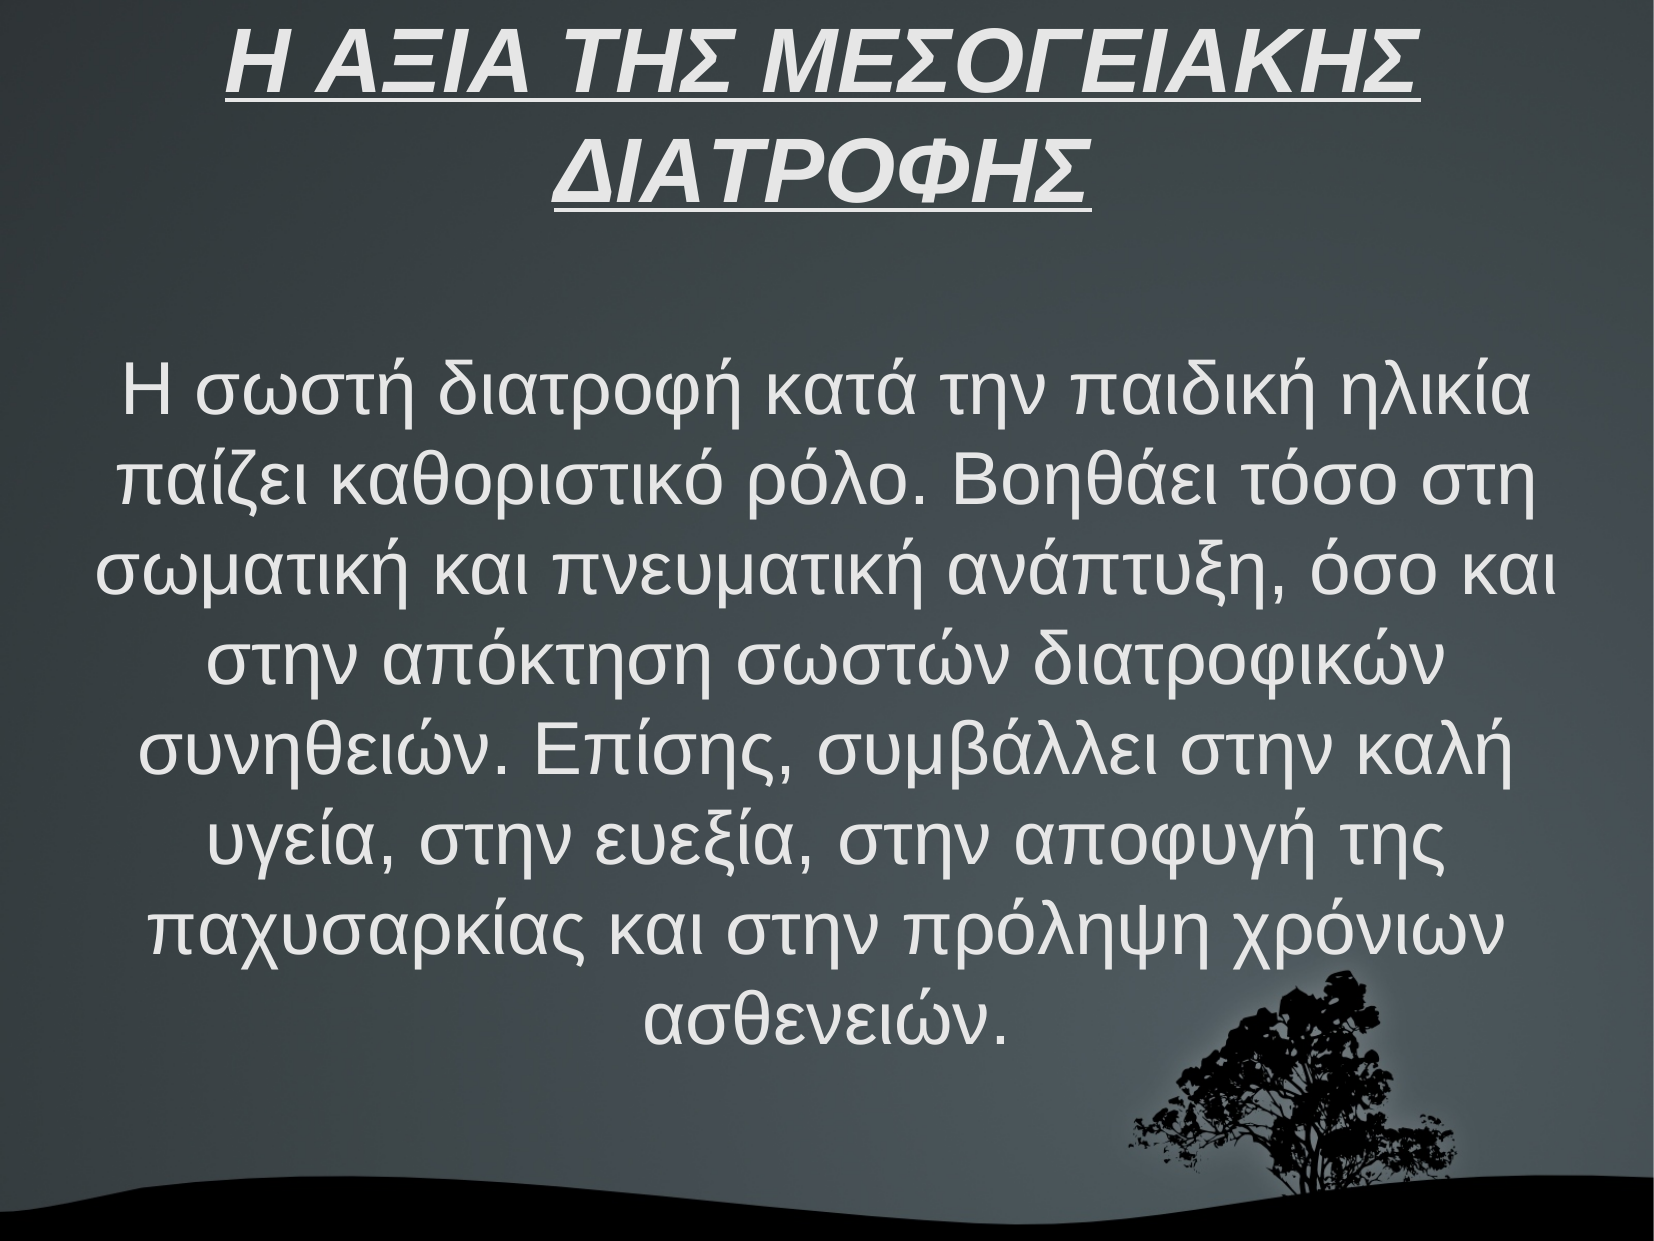

H ΑΞIΑ ΤΗΣ ΜΕΣΟΓΕΙΑΚHΣ ΔΙΑΤΡΟΦHΣ
# Η σωστή διατροφή κατά την παιδική ηλικία παίζει καθοριστικό ρόλο. Βοηθάει τόσο στη σωματική και πνευματική ανάπτυξη, όσο και στην απόκτηση σωστών διατροφικών συνηθειών. Επίσης, συμβάλλει στην καλή υγεία, στην ευεξία, στην αποφυγή της παχυσαρκίας και στην πρόληψη χρόνιων ασθενειών.